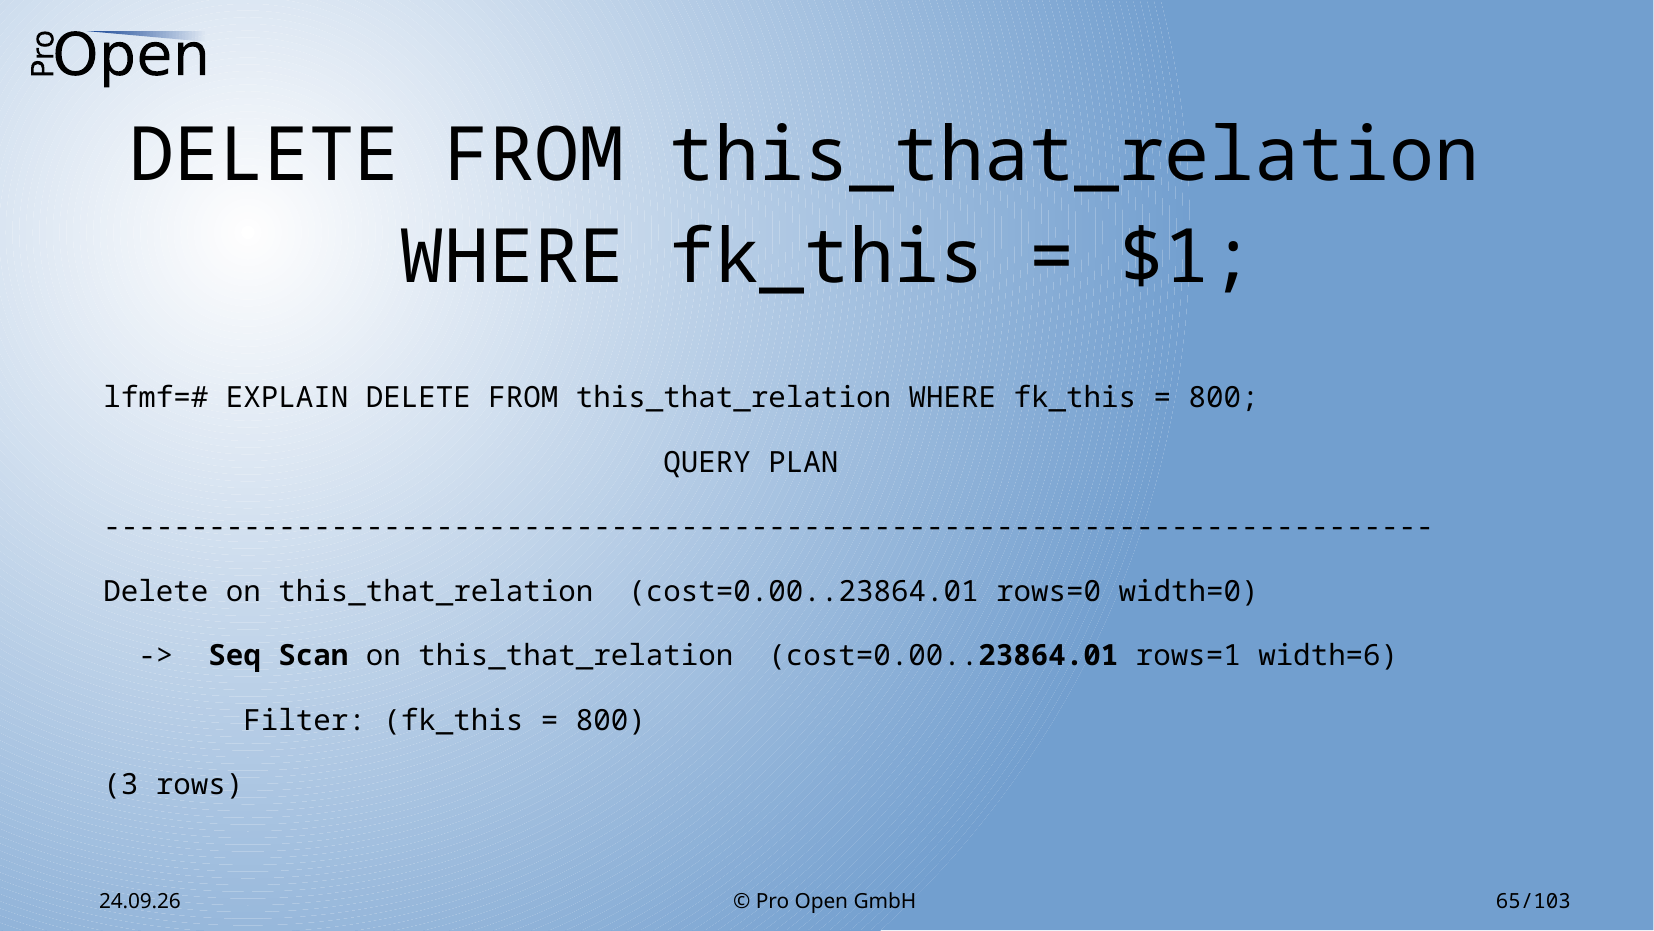

# DELETE FROM this_that_relation WHERE fk_this = $1;
lfmf=# EXPLAIN DELETE FROM this_that_relation WHERE fk_this = 800;
                                QUERY PLAN
----------------------------------------------------------------------------
Delete on this_that_relation  (cost=0.00..23864.01 rows=0 width=0)
  ->  Seq Scan on this_that_relation  (cost=0.00..23864.01 rows=1 width=6)
        Filter: (fk_this = 800)
(3 rows)
© Pro Open GmbH
65